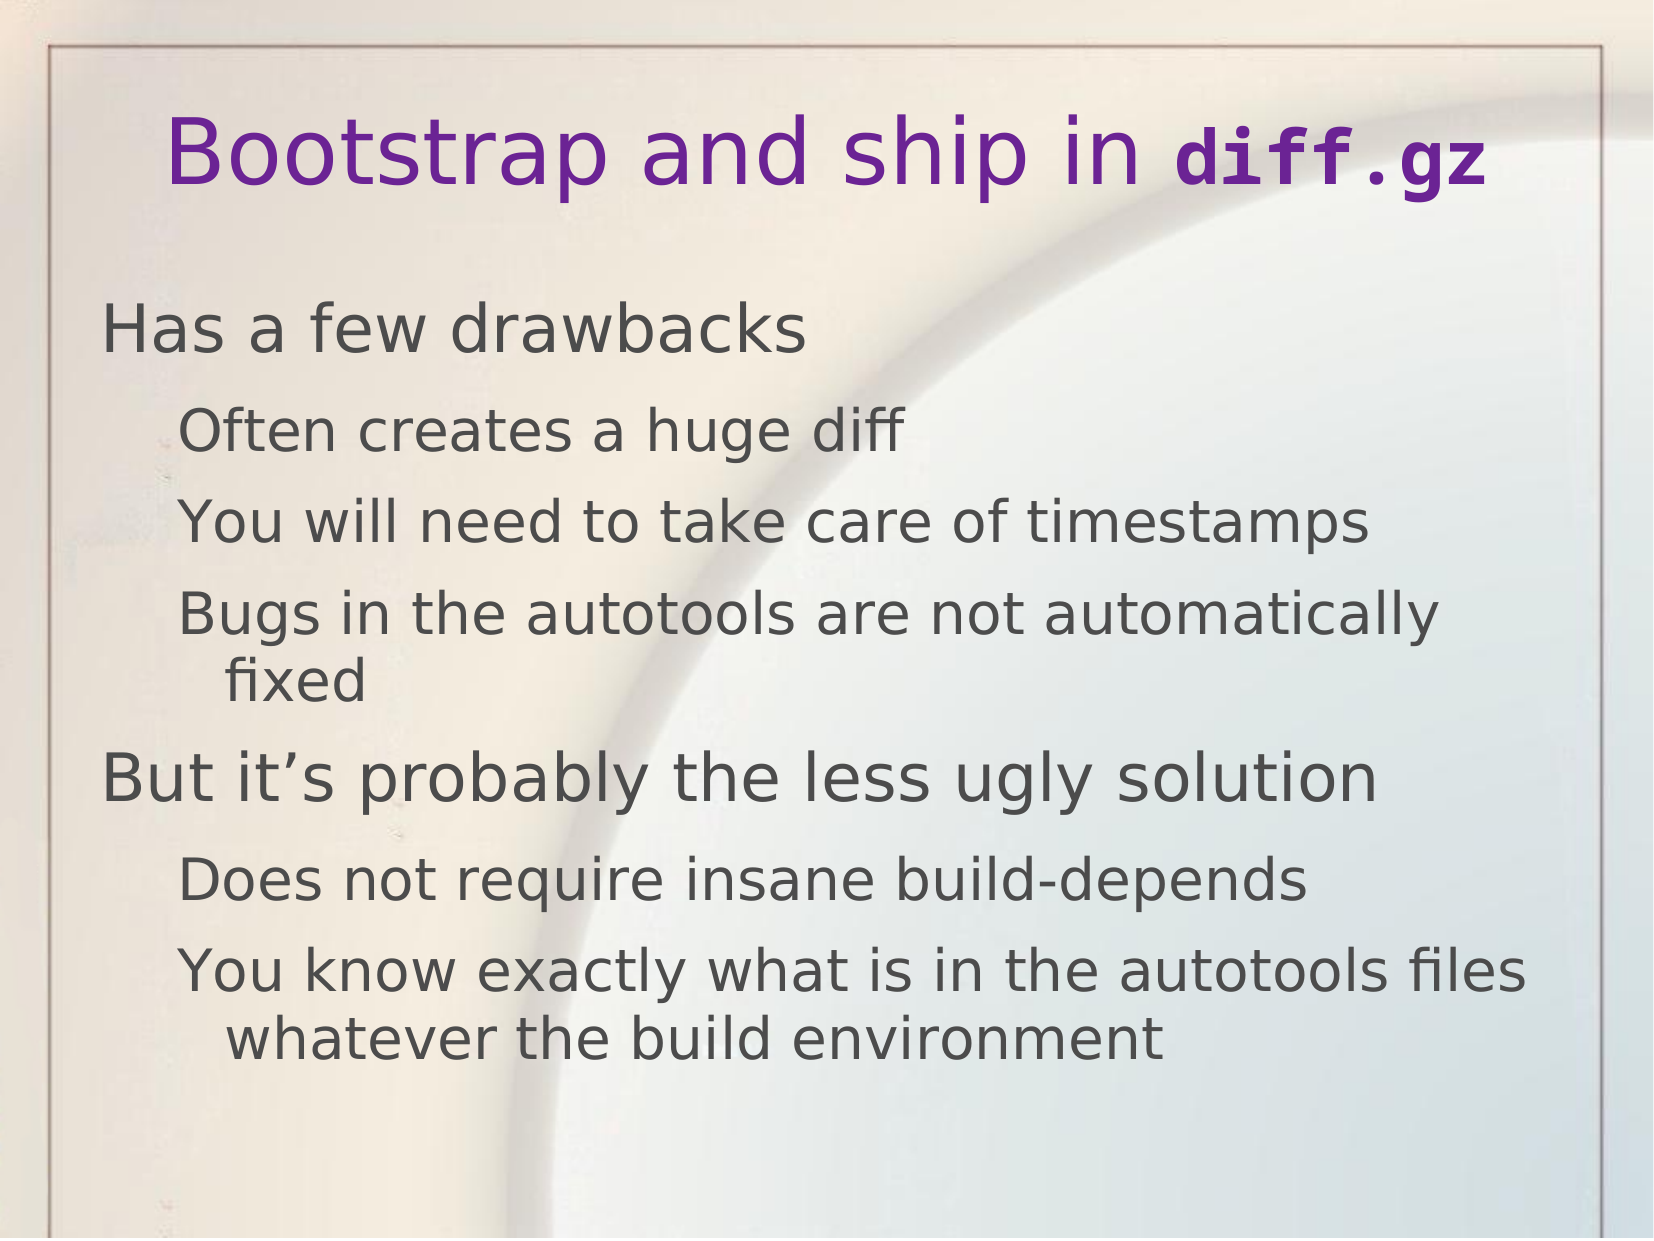

# Bootstrap and ship in diff.gz
Has a few drawbacks
Often creates a huge diff
You will need to take care of timestamps
Bugs in the autotools are not automatically fixed
But it’s probably the less ugly solution
Does not require insane build-depends
You know exactly what is in the autotools files whatever the build environment